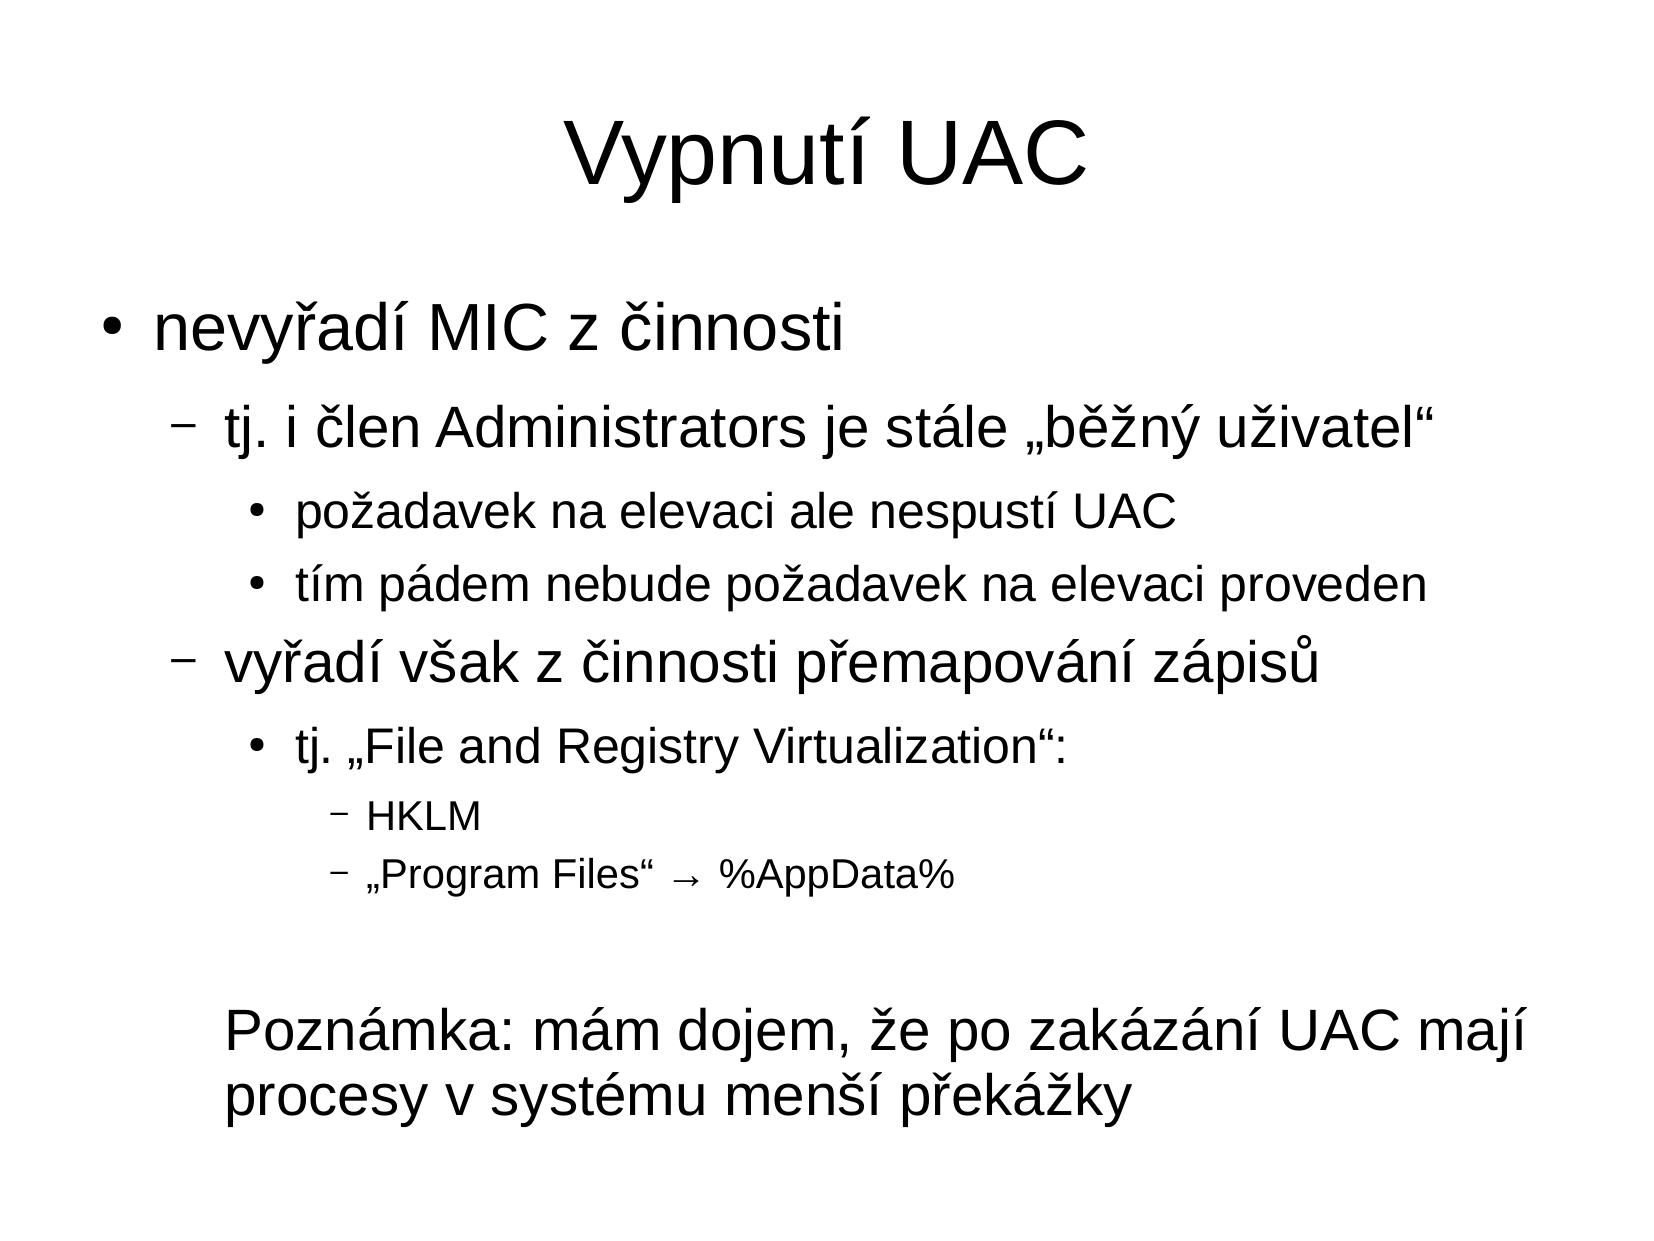

# Vypnutí UAC
nevyřadí MIC z činnosti
tj. i člen Administrators je stále „běžný uživatel“
požadavek na elevaci ale nespustí UAC
tím pádem nebude požadavek na elevaci proveden
vyřadí však z činnosti přemapování zápisů
tj. „File and Registry Virtualization“:
HKLM
„Program Files“ → %AppData%
Poznámka: mám dojem, že po zakázání UAC mají procesy v systému menší překážky